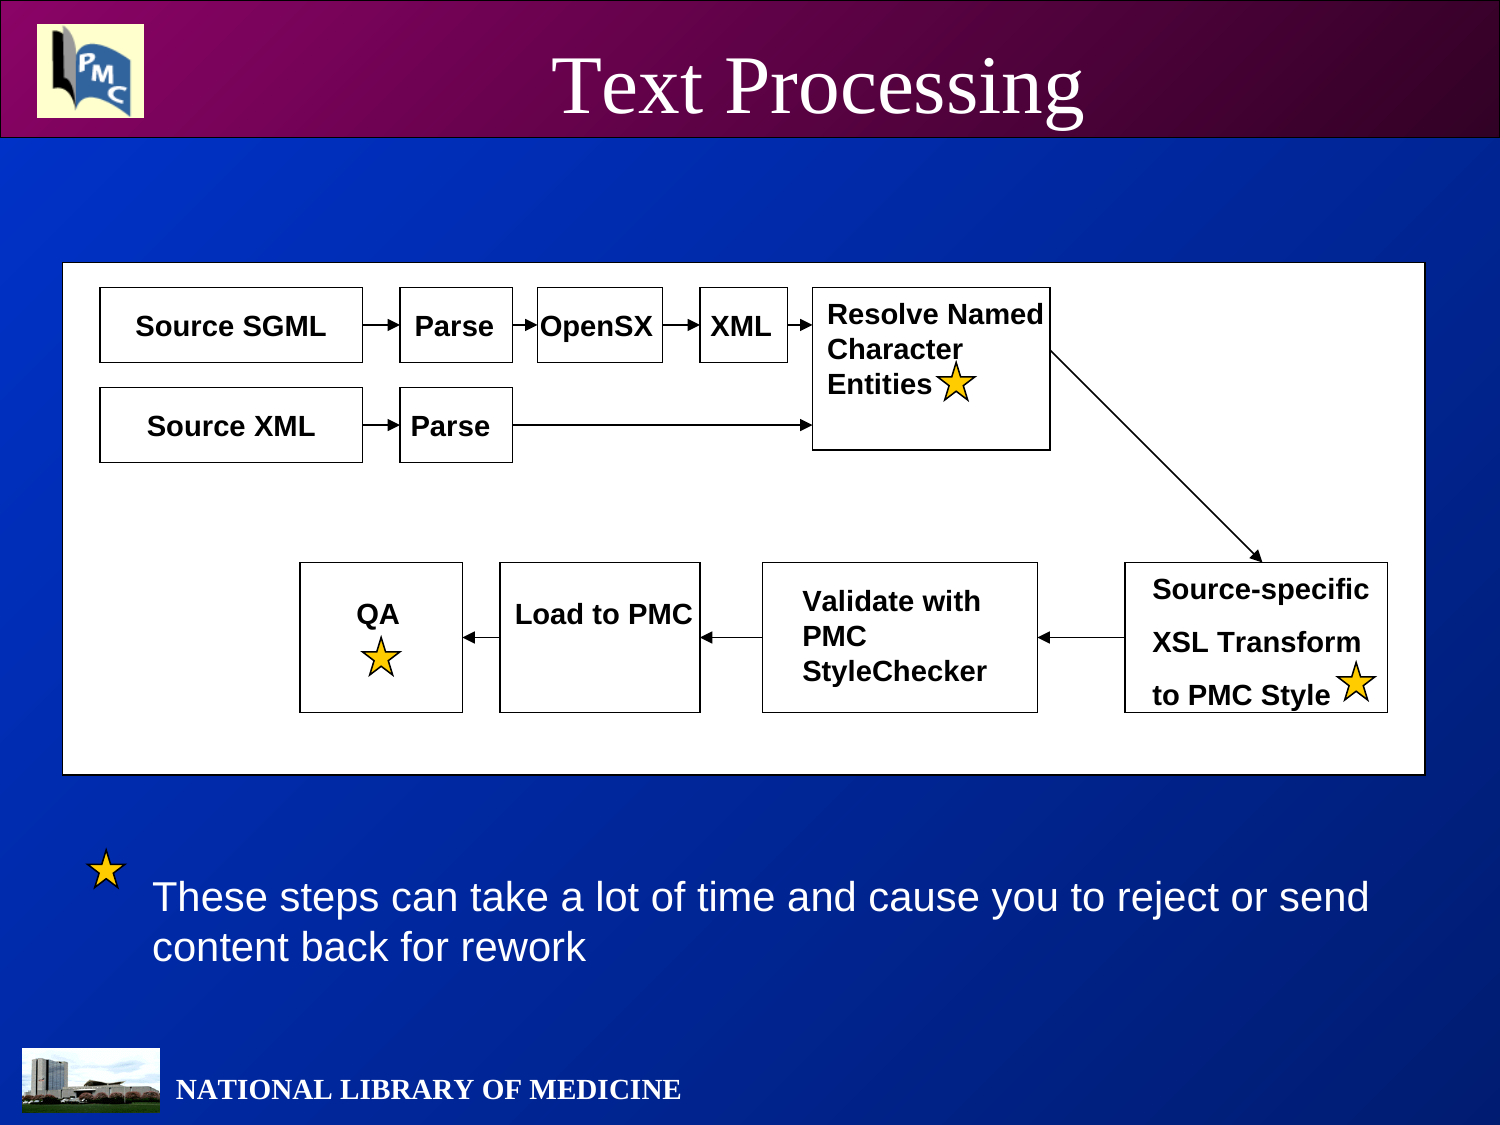

# Text Processing
Source SGML
Resolve Named Character Entities
Parse
OpenSX
 XML
Source XML
 Parse
Source-specific
XSL Transform
to PMC Style
Validate with PMC StyleChecker
 QA
Load to PMC
These steps can take a lot of time and cause you to reject or send content back for rework